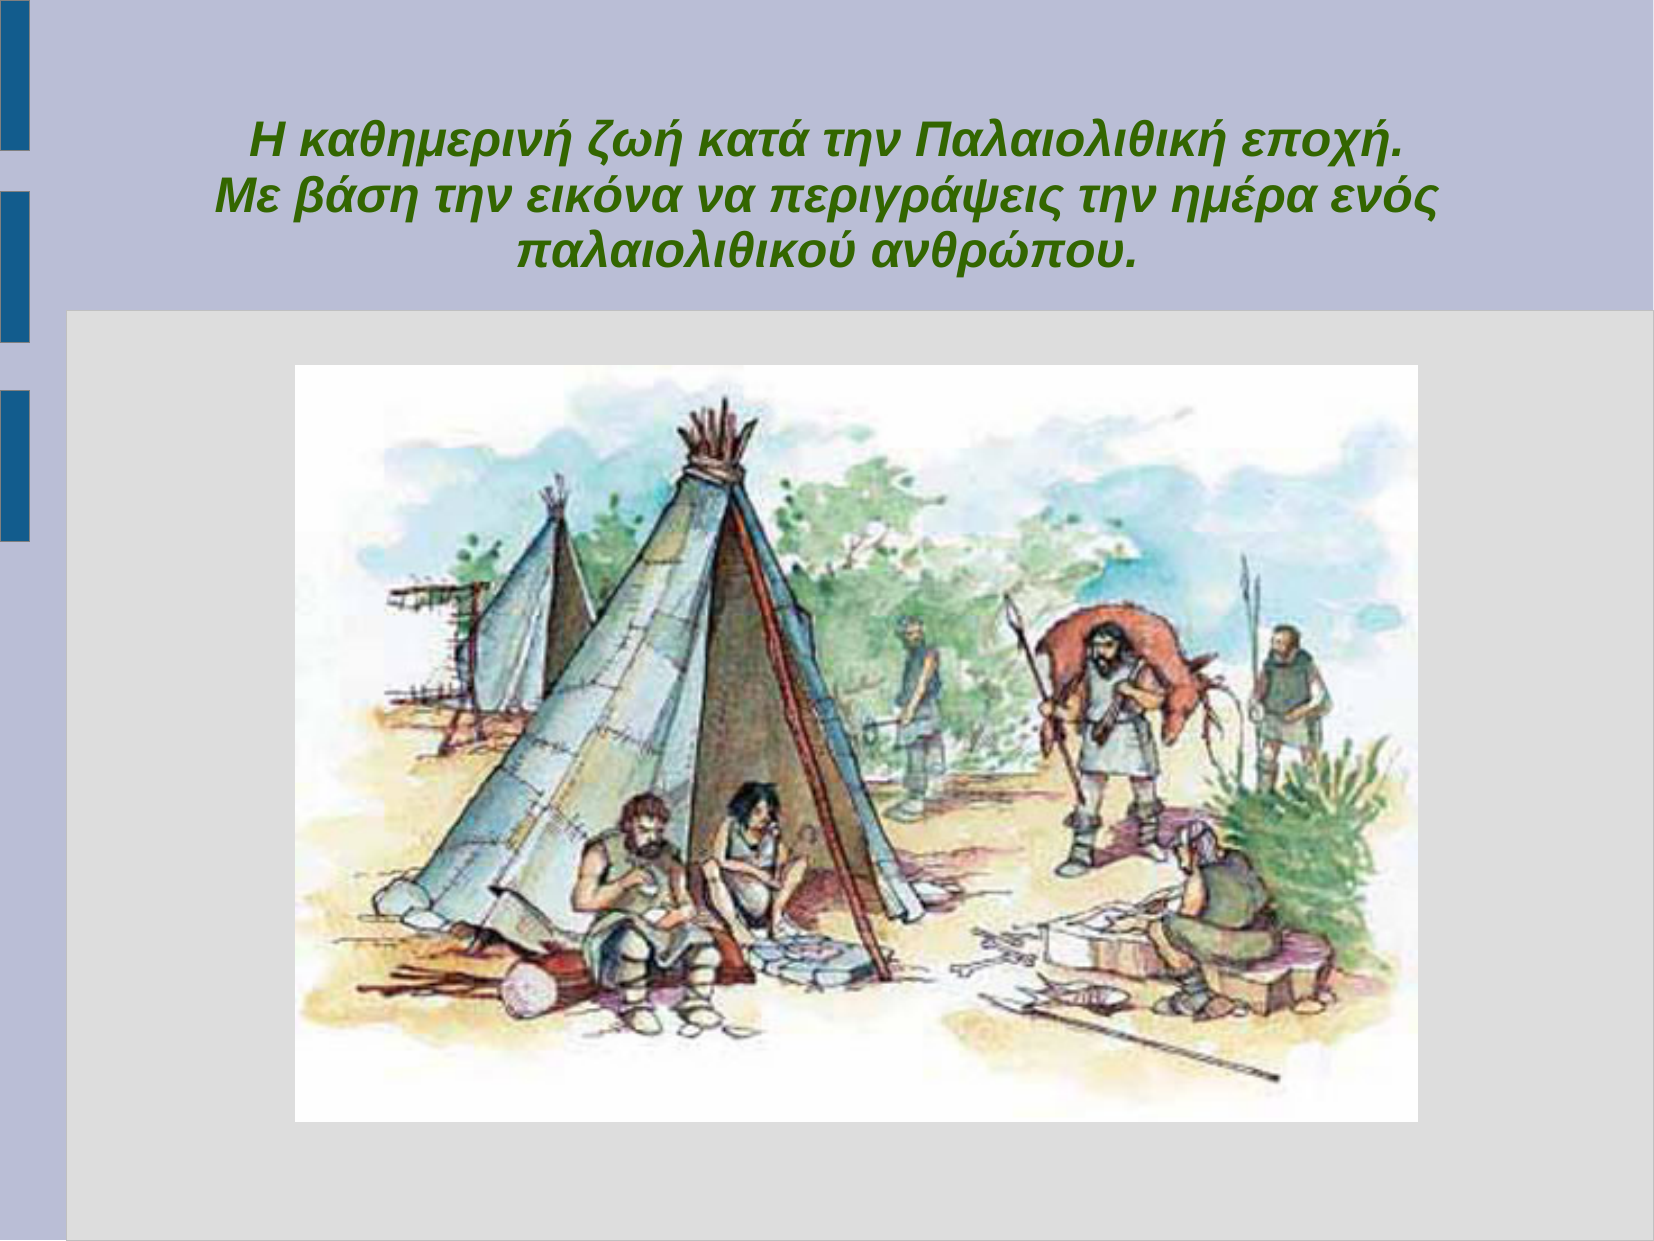

# Η καθημερινή ζωή κατά την Παλαιολιθική εποχή. Με βάση την εικόνα να περιγράψεις την ημέρα ενός παλαιολιθικού ανθρώπου.